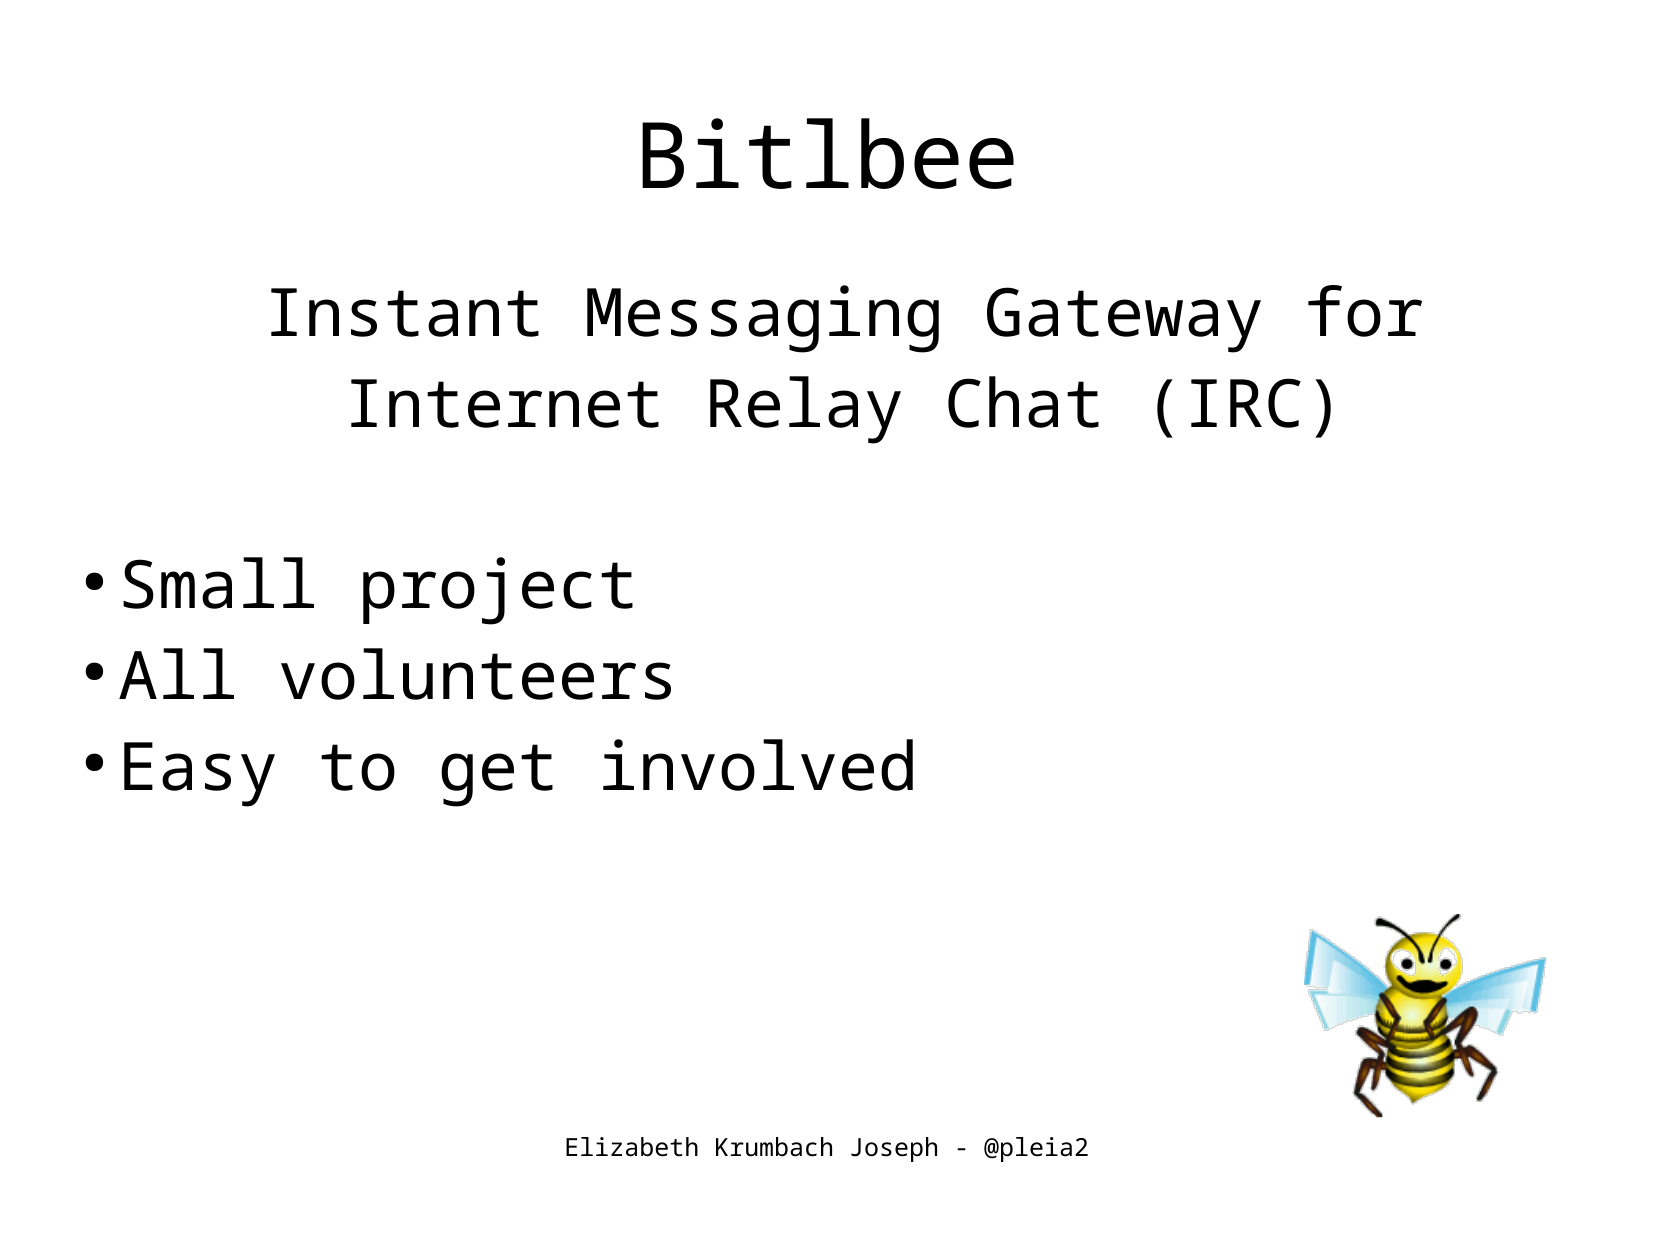

# Bitlbee
Instant Messaging Gateway for Internet Relay Chat (IRC)
Small project
All volunteers
Easy to get involved
Elizabeth Krumbach Joseph - @pleia2